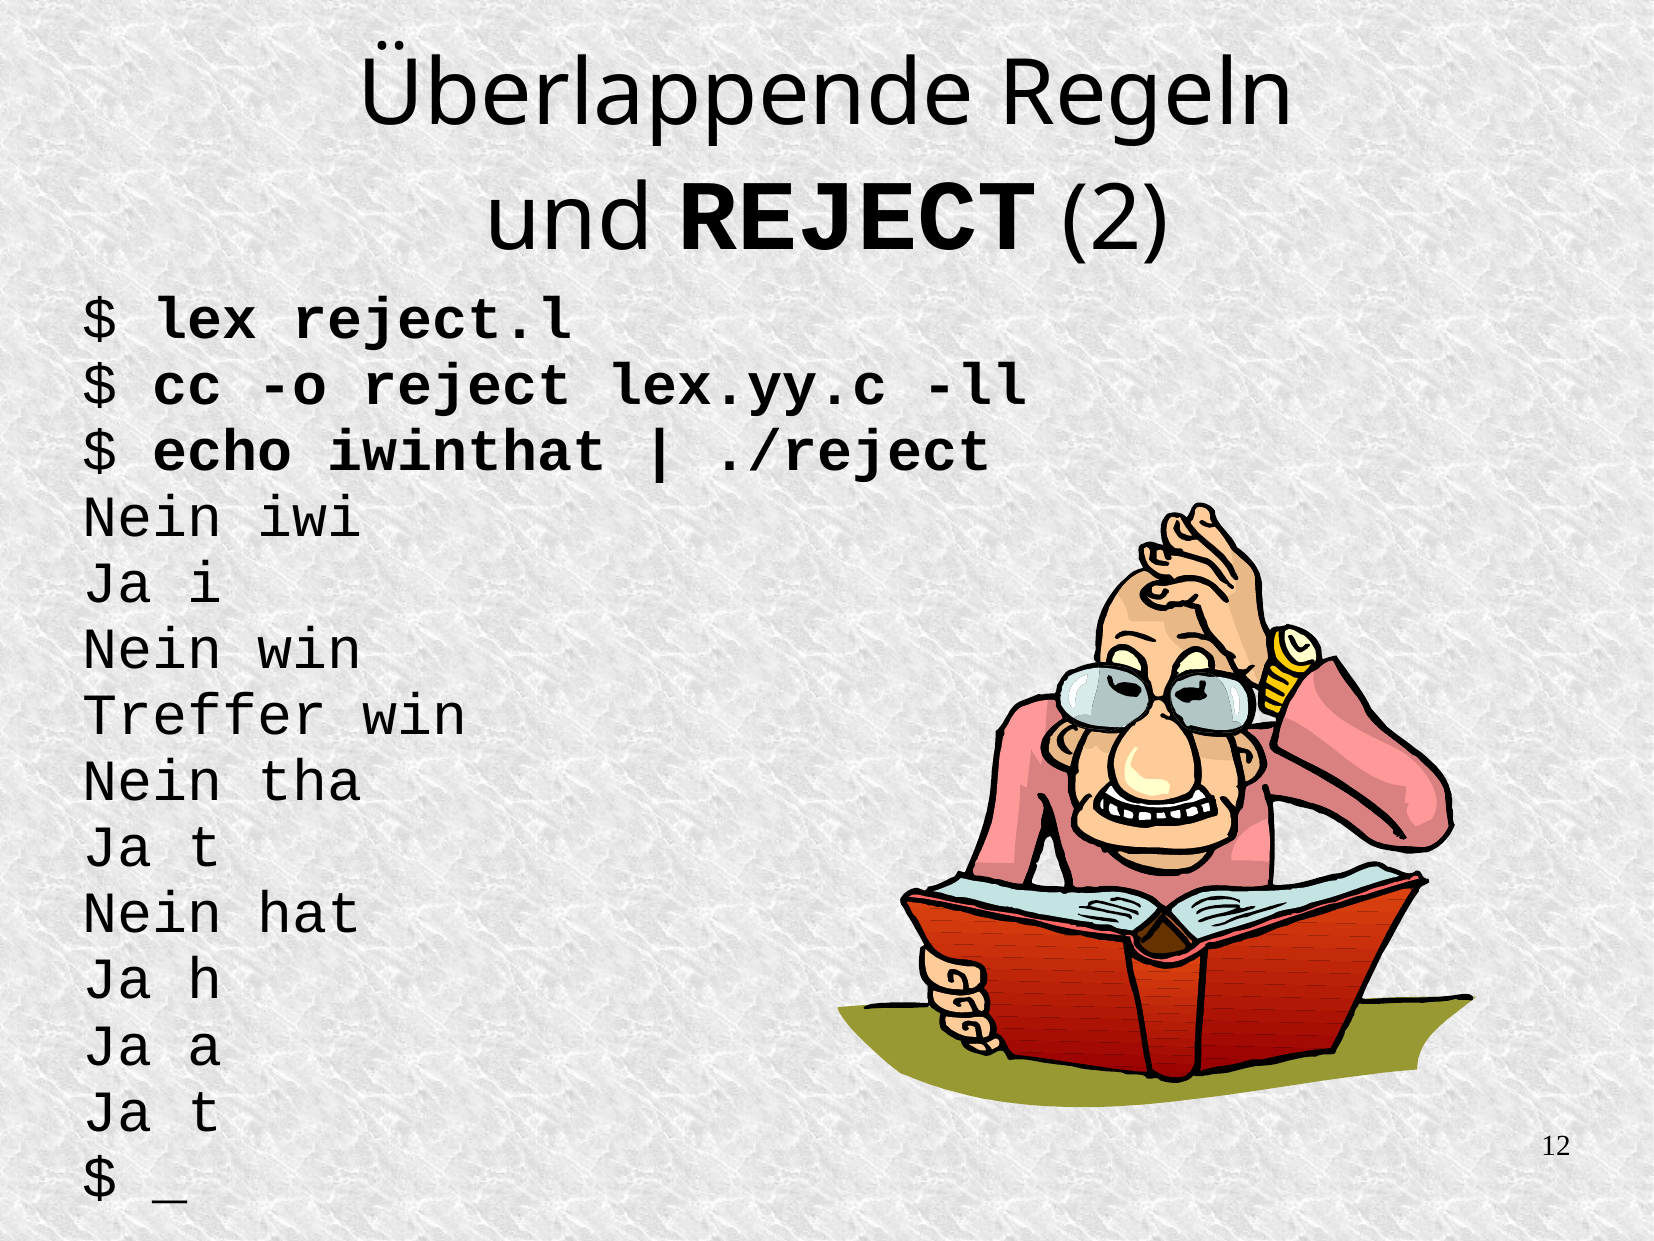

# Überlappende Regeln und REJECT (2)
$ lex reject.l
$ cc -o reject lex.yy.c -ll
$ echo iwinthat | ./reject
Nein iwi
Ja i
Nein win
Treffer win
Nein tha
Ja t
Nein hat
Ja h
Ja a
Ja t
$ _
12